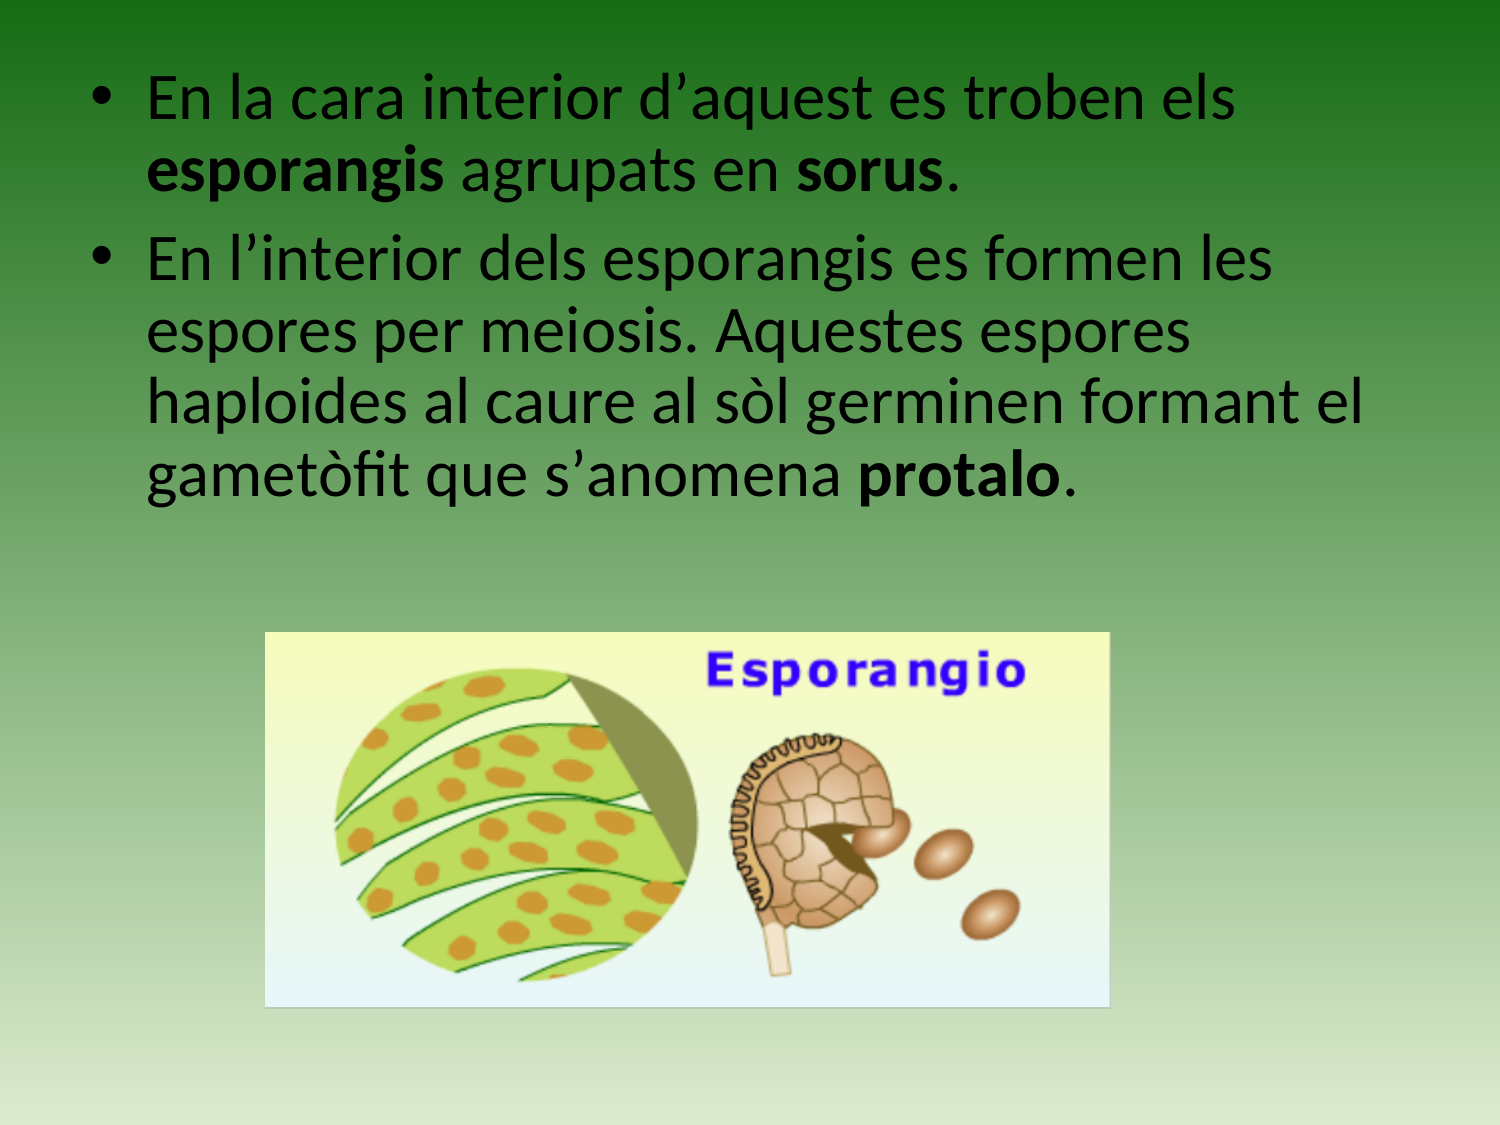

# En la cara interior d’aquest es troben els esporangis agrupats en sorus.
En l’interior dels esporangis es formen les espores per meiosis. Aquestes espores haploides al caure al sòl germinen formant el gametòfit que s’anomena protalo.